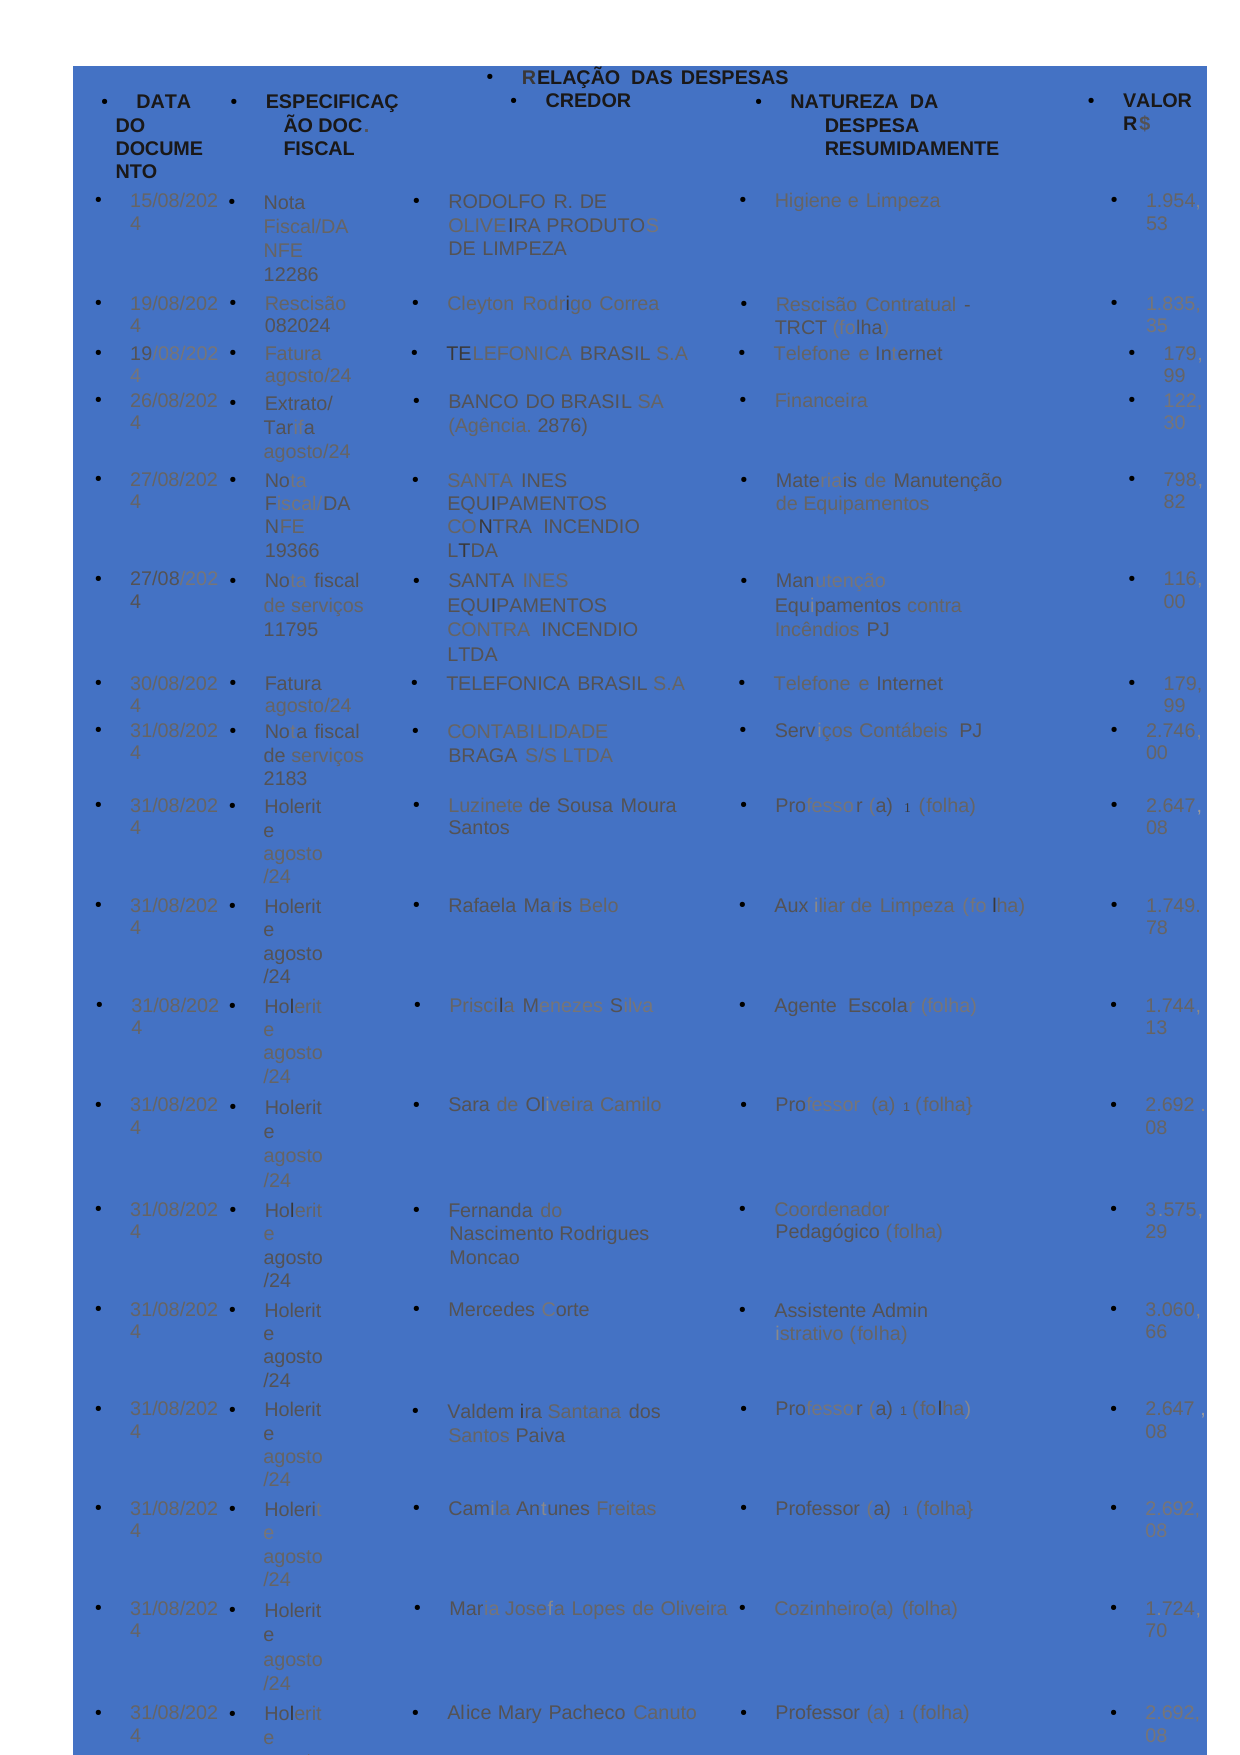

| RELAÇÃO DAS DESPESAS | | | | |
| --- | --- | --- | --- | --- |
| DATA DO DOCUMENTO | ESPECIFICAÇÃO DOC. FISCAL | CREDOR | NATUREZA DA DESPESA RESUMIDAMENTE | VALOR R$ |
| 15/08/2024 | Nota Fiscal/DANFE 12286 | RODOLFO R. DE OLIVEIRA PRODUTOS DE LIMPEZA | Higiene e Limpeza | 1.954,53 |
| 19/08/2024 | Rescisão 082024 | Cleyton Rodrigo Correa | Rescisão Contratual - TRCT (folha) | 1.835,35 |
| 19/08/2024 | Fatura agosto/24 | TELEFONICA BRASIL S.A | Telefone e Internet | 179,99 |
| 26/08/2024 | Extrato/Tarifa agosto/24 | BANCO DO BRASIL SA (Agência. 2876) | Financeira | 122,30 |
| 27/08/2024 | Nota Fiscal/DANFE 19366 | SANTA INES EQUIPAMENTOS CONTRA INCENDIO LTDA | Materiais de Manutenção de Equipamentos | 798,82 |
| 27/08/2024 | Nota fiscal de serviços 11795 | SANTA INES EQUIPAMENTOS CONTRA INCENDIO LTDA | Manutenção Equipamentos contra Incêndios PJ | 116,00 |
| 30/08/2024 | Fatura agosto/24 | TELEFONICA BRASIL S.A | Telefone e Internet | 179,99 |
| 31/08/2024 | Nota fiscal de serviços 2183 | CONTABILIDADE BRAGA S/S LTDA | Serviços Contábeis PJ | 2.746,00 |
| 31/08/2024 | Holerite agosto/24 | Luzinete de Sousa Moura Santos | Professor (a) 1 (folha) | 2.647,08 |
| 31/08/2024 | Holerite agosto/24 | Rafaela Maris Belo | Aux iliar de Limpeza (fo lha) | 1.749.78 |
| 31/08/2024 | Holerite agosto/24 | Priscila Menezes Silva | Agente Escolar (folha) | 1.744,13 |
| 31/08/2024 | Holerite agosto/24 | Sara de Oliveira Camilo | Professor (a) 1 (folha} | 2.692 .08 |
| 31/08/2024 | Holerite agosto/24 | Fernanda do Nascimento Rodrigues Moncao | Coordenador Pedagógico (folha) | 3.575,29 |
| 31/08/2024 | Holerite agosto/24 | Mercedes Corte | Assistente Admin istrativo (folha) | 3.060,66 |
| 31/08/2024 | Holerite agosto/24 | Valdem ira Santana dos Santos Paiva | Professor (a) 1 (folha) | 2.647 ,08 |
| 31/08/2024 | Holerite agosto/24 | Camila Antunes Freitas | Professor (a) 1 (folha} | 2.692,08 |
| 31/08/2024 | Holerite agosto/24 | Maria Josefa Lopes de Oliveira | Cozinheiro(a) (folha) | 1.724,70 |
| 31/08/2024 | Holerite agosto/24 | Alice Mary Pacheco Canuto | Professor (a) 1 (folha) | 2.692,08 |
| 31/08/2024 | Holerite agosto/24 | Maria Cícera Ramos | Diretor (a) (folha) | 3.509 ,53 |
| 31/08/2024 | Holerite agosto/24 | Andreia Oliveira dos Santos Silva | Professor (a) 1 (folha) | 2.052,43 |
| 31/08/2024 | Holerite agosto/24 | Prisclla Cristina Beserra de Paula | Professor (a) 1 (folha) | 2.692,08 |
| 31/08/2024 | Holerite agosto/24 | Erika Cristina Alves | Cozinheiro(a) (folha) | 1.724.70 |
| 31/08/2024 | Holerite agosto/24 | TAYNARA ALME IDA INACIO | Professor (a) 1 (folha) | 2.523,84 |
| 31/08/2024 | Holerite agosto/24 | Neuma Pereira Reis Nascimento | Auxiliar de Limpeza (folha) | 1.677,84 |
p;l,., 11'1')0